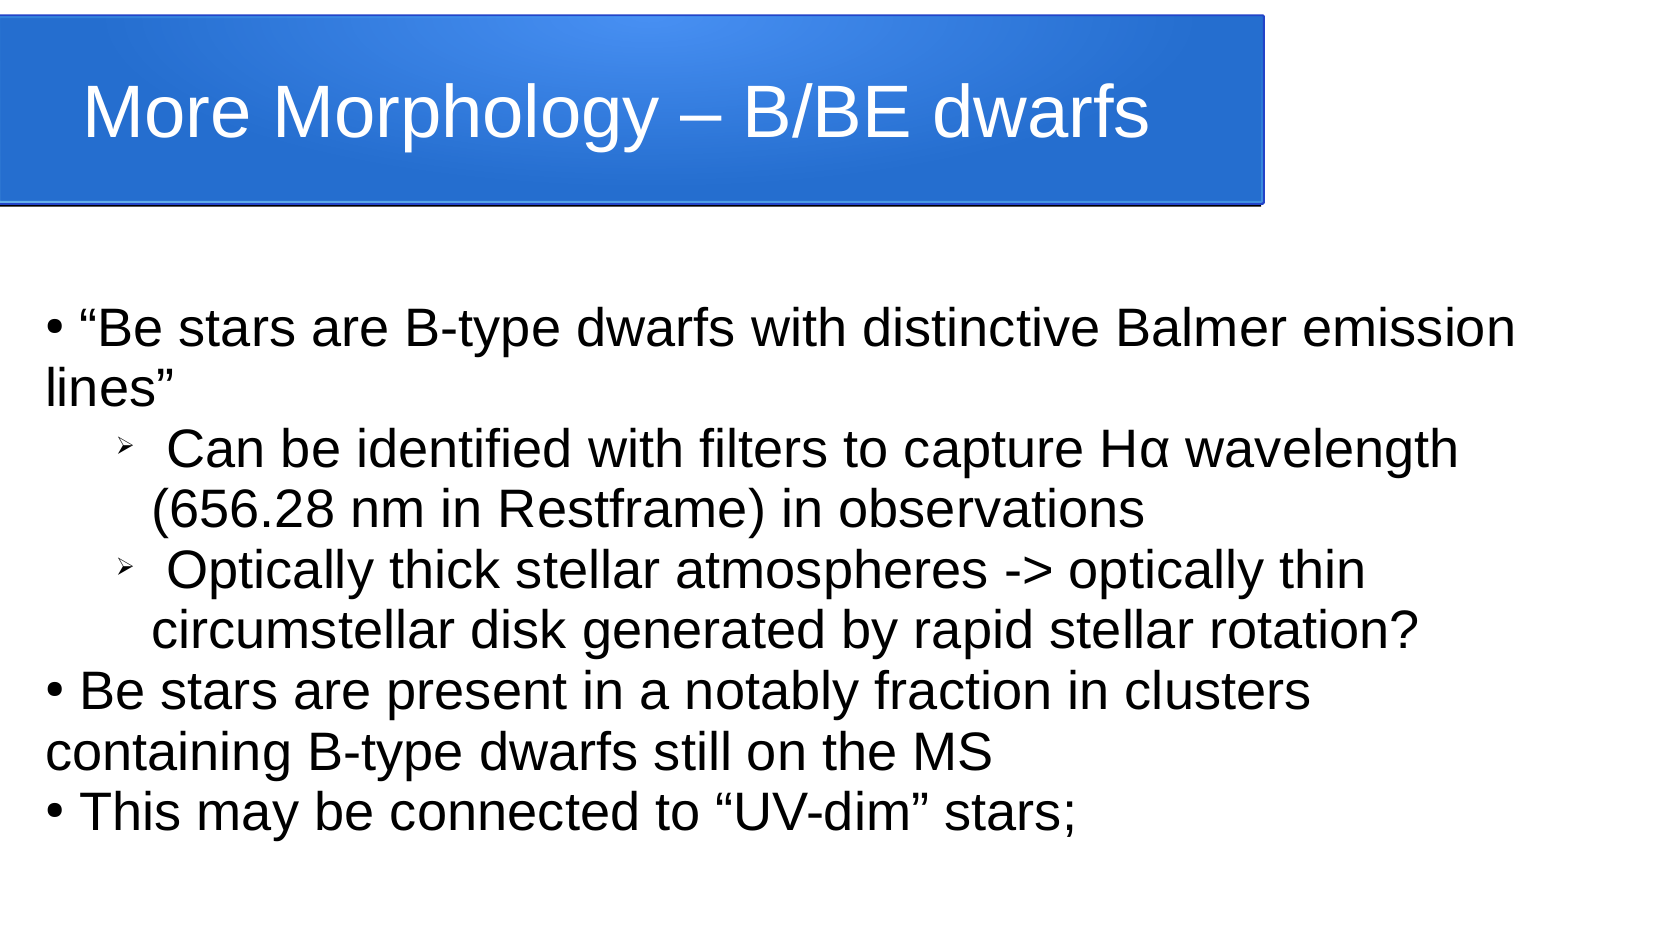

# More Morphology – B/BE dwarfs
 “Be stars are B-type dwarfs with distinctive Balmer emission lines”
 Can be identified with filters to capture Hα wavelength (656.28 nm in Restframe) in observations
 Optically thick stellar atmospheres -> optically thin circumstellar disk generated by rapid stellar rotation?
 Be stars are present in a notably fraction in clusters containing B-type dwarfs still on the MS
 This may be connected to “UV-dim” stars;